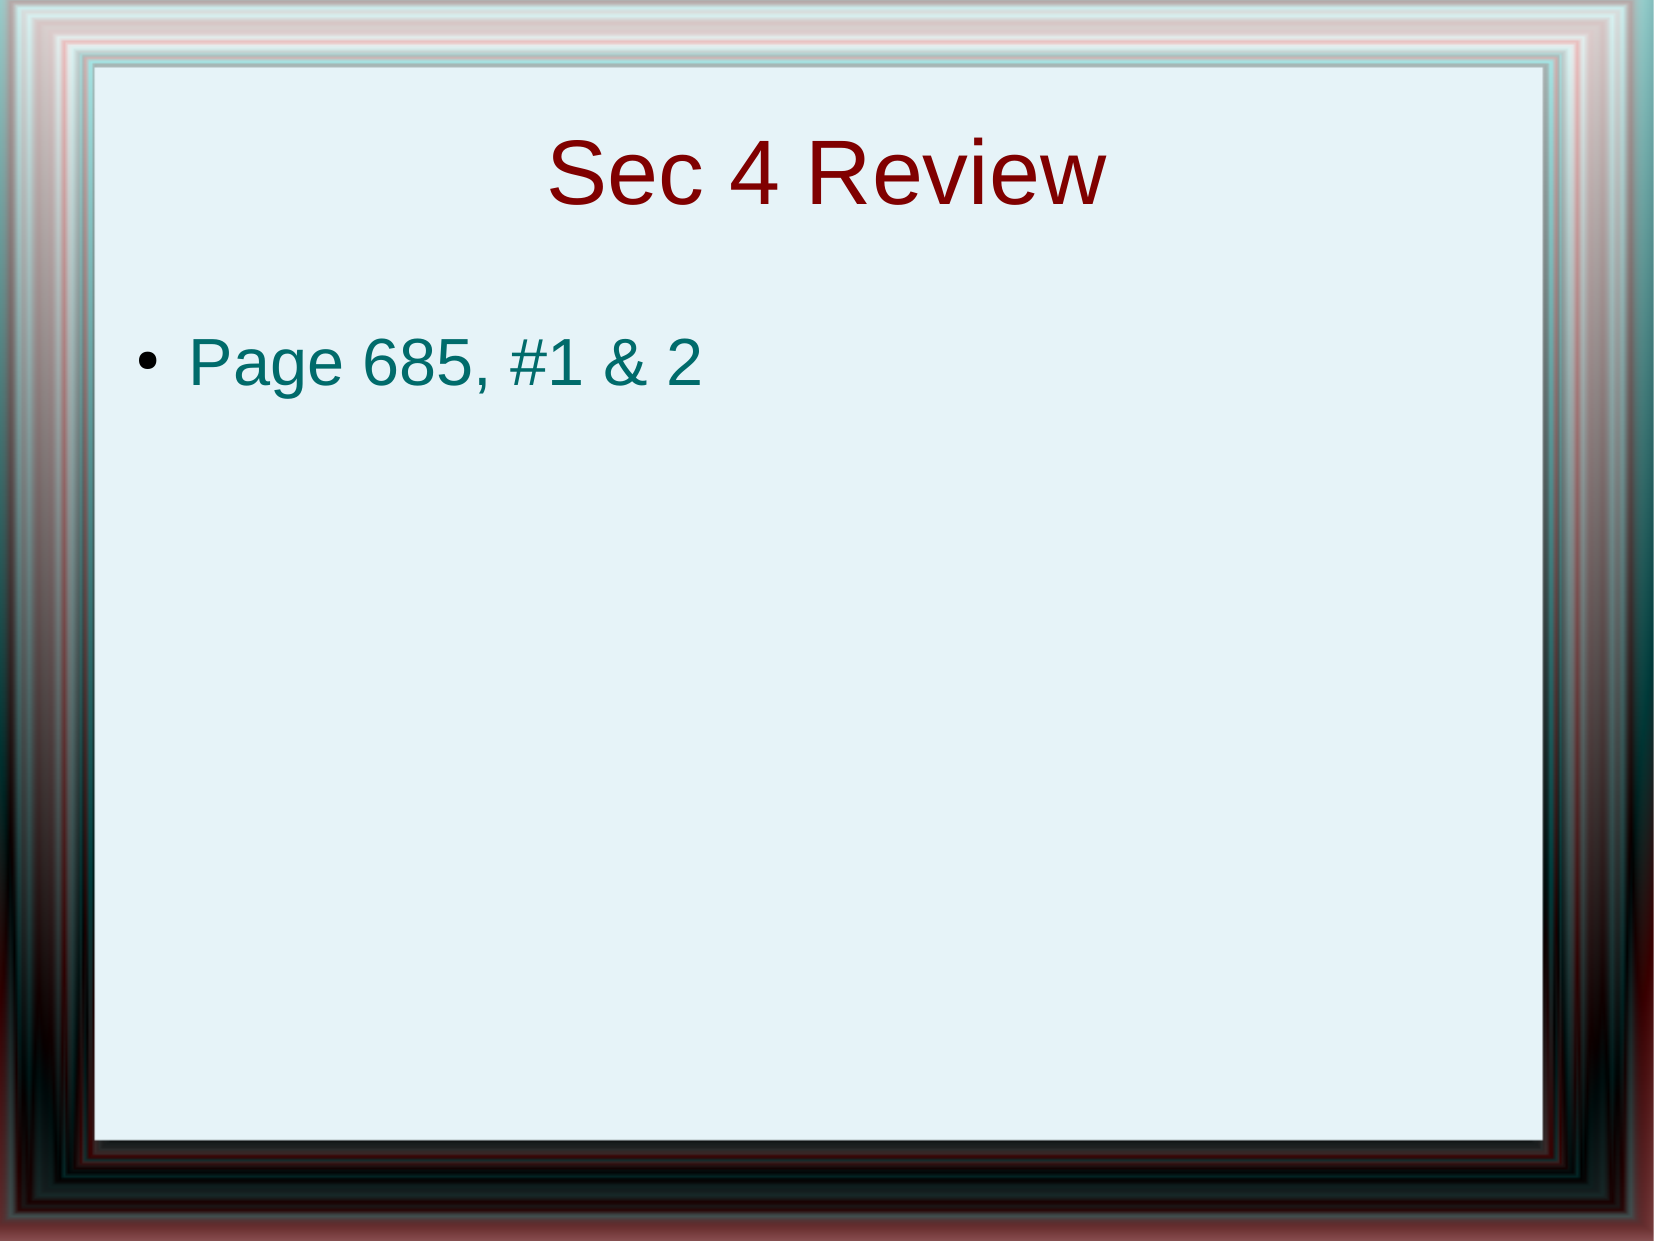

# Sec 4 Review
Page 685, #1 & 2